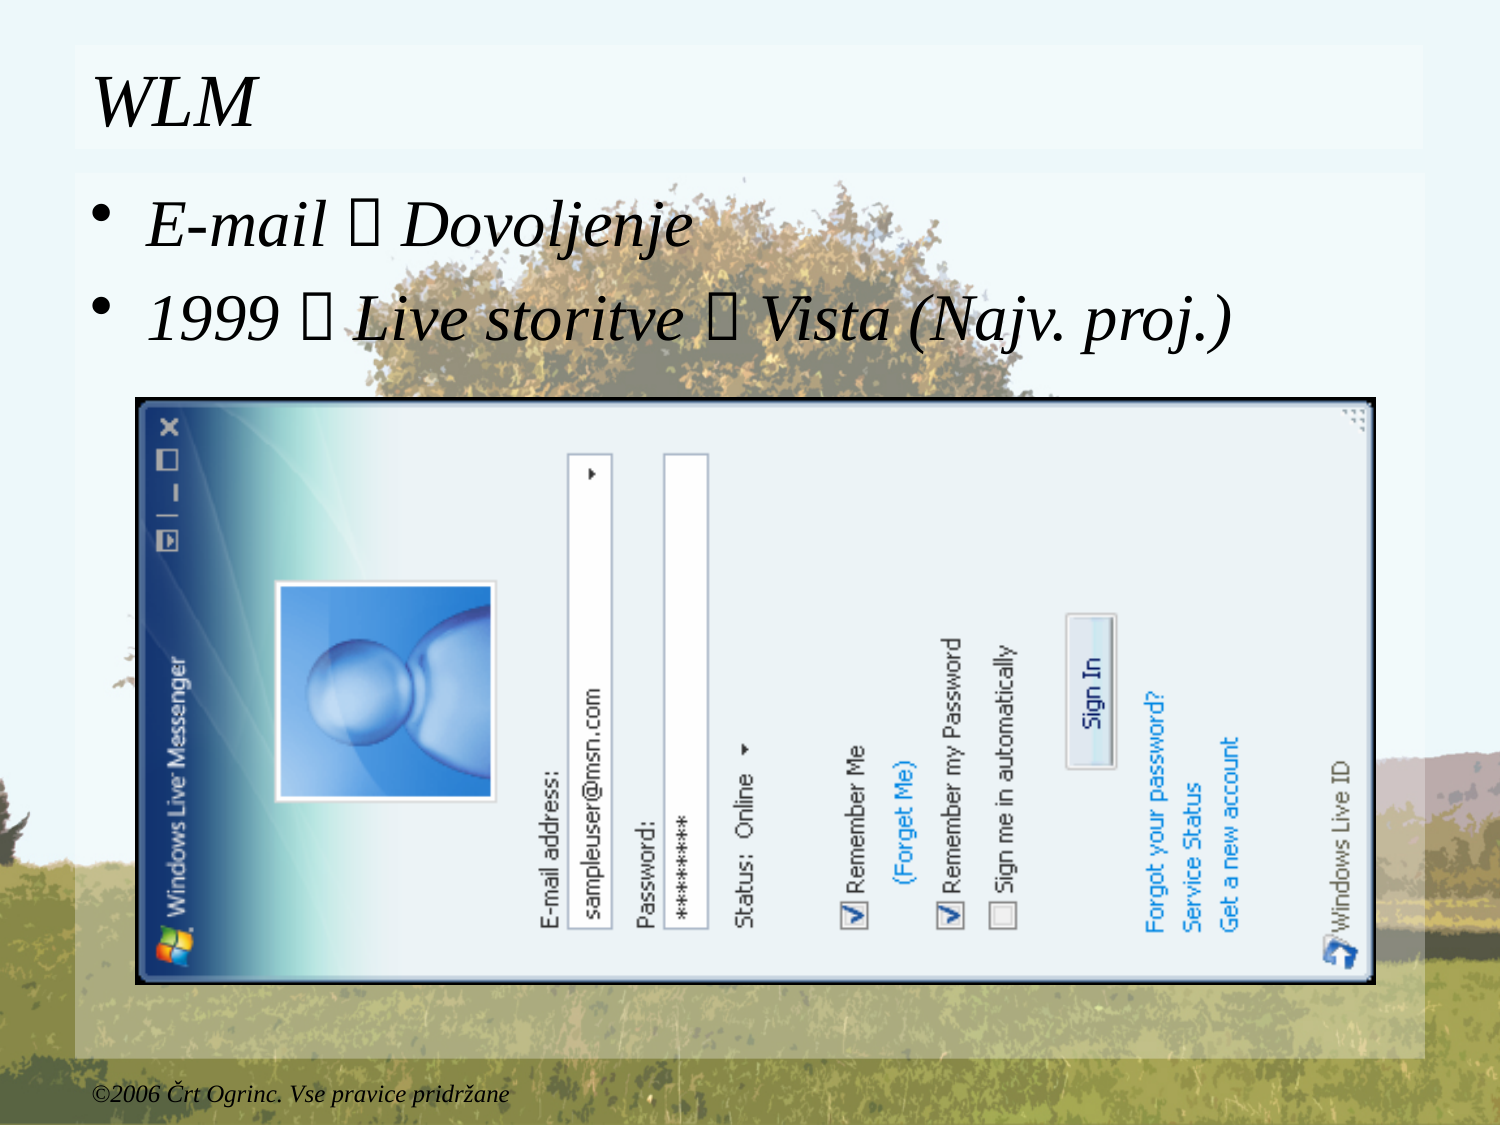

# WLM
E-mail  Dovoljenje
1999  Live storitve  Vista (Najv. proj.)